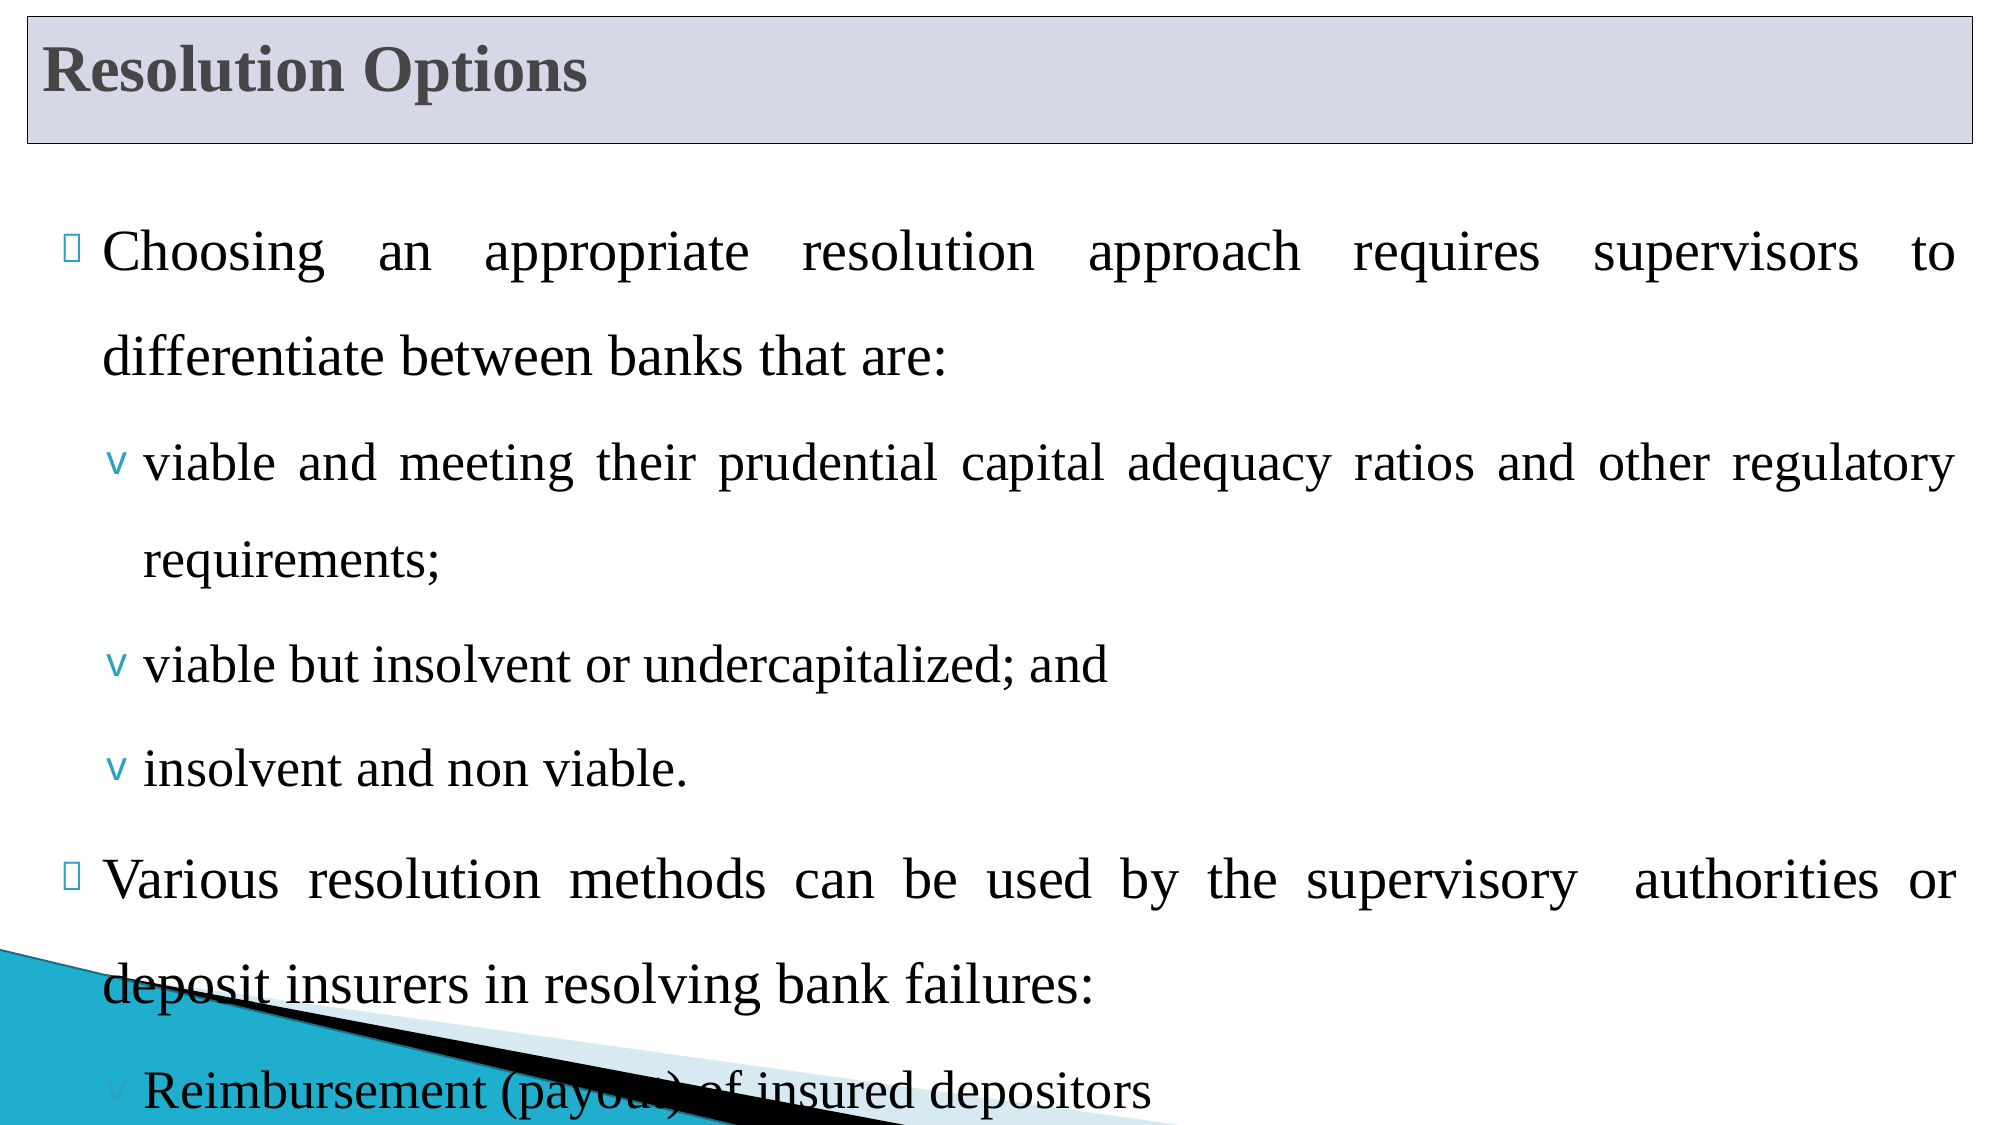

# Resolution Options
Choosing an appropriate resolution approach requires supervisors to differentiate between banks that are:
viable and meeting their prudential capital adequacy ratios and other regulatory requirements;
viable but insolvent or undercapitalized; and
insolvent and non viable.
Various resolution methods can be used by the supervisory authorities or deposit insurers in resolving bank failures:
Reimbursement (payout) of insured depositors
Mergers & Acquisitions
Purchase & Assumptions
Bridge Bank
Open Bank assistance